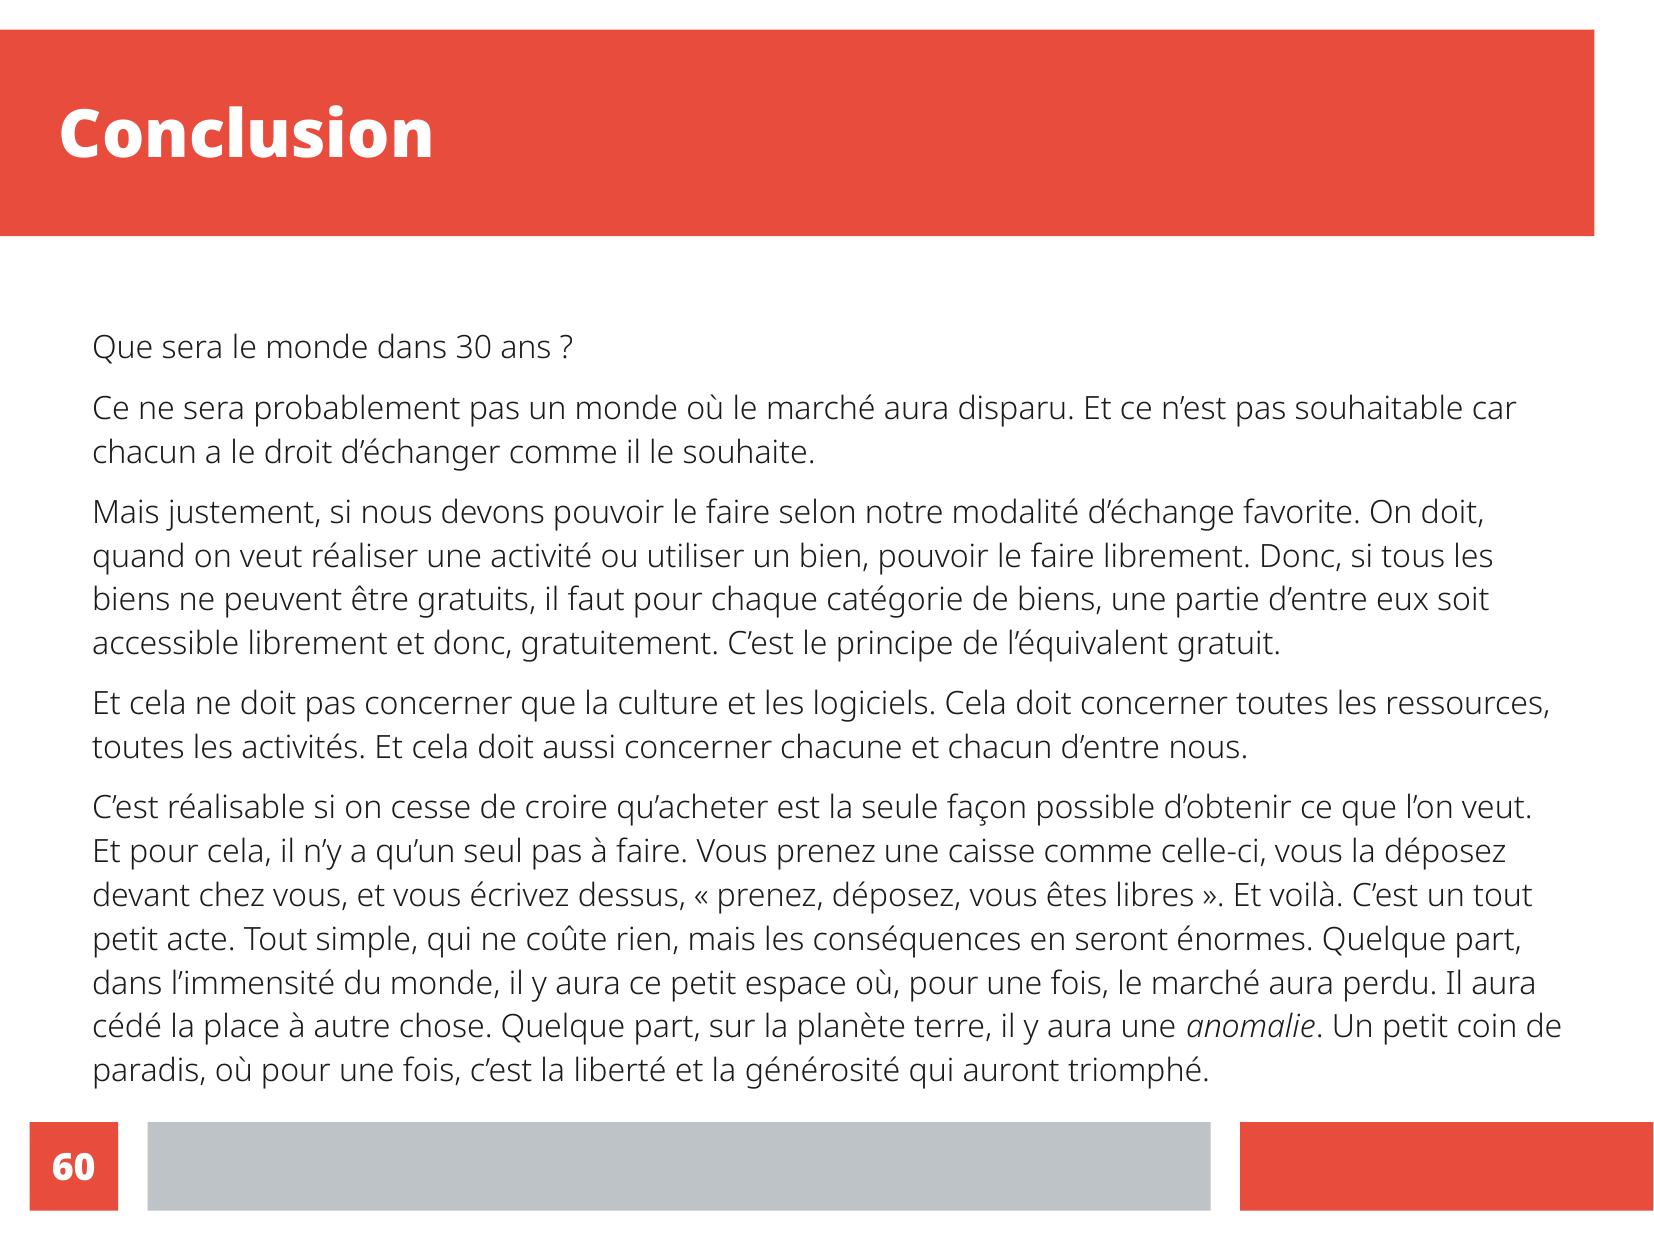

# Conclusion
Que sera le monde dans 30 ans ?
Ce ne sera probablement pas un monde où le marché aura disparu. Et ce n’est pas souhaitable car chacun a le droit d’échanger comme il le souhaite.
Mais justement, si nous devons pouvoir le faire selon notre modalité d’échange favorite. On doit, quand on veut réaliser une activité ou utiliser un bien, pouvoir le faire librement. Donc, si tous les biens ne peuvent être gratuits, il faut pour chaque catégorie de biens, une partie d’entre eux soit accessible librement et donc, gratuitement. C’est le principe de l’équivalent gratuit.
Et cela ne doit pas concerner que la culture et les logiciels. Cela doit concerner toutes les ressources, toutes les activités. Et cela doit aussi concerner chacune et chacun d’entre nous.
C’est réalisable si on cesse de croire qu’acheter est la seule façon possible d’obtenir ce que l’on veut. Et pour cela, il n’y a qu’un seul pas à faire. Vous prenez une caisse comme celle-ci, vous la déposez devant chez vous, et vous écrivez dessus, « prenez, déposez, vous êtes libres ». Et voilà. C’est un tout petit acte. Tout simple, qui ne coûte rien, mais les conséquences en seront énormes. Quelque part, dans l’immensité du monde, il y aura ce petit espace où, pour une fois, le marché aura perdu. Il aura cédé la place à autre chose. Quelque part, sur la planète terre, il y aura une anomalie. Un petit coin de paradis, où pour une fois, c’est la liberté et la générosité qui auront triomphé.
60